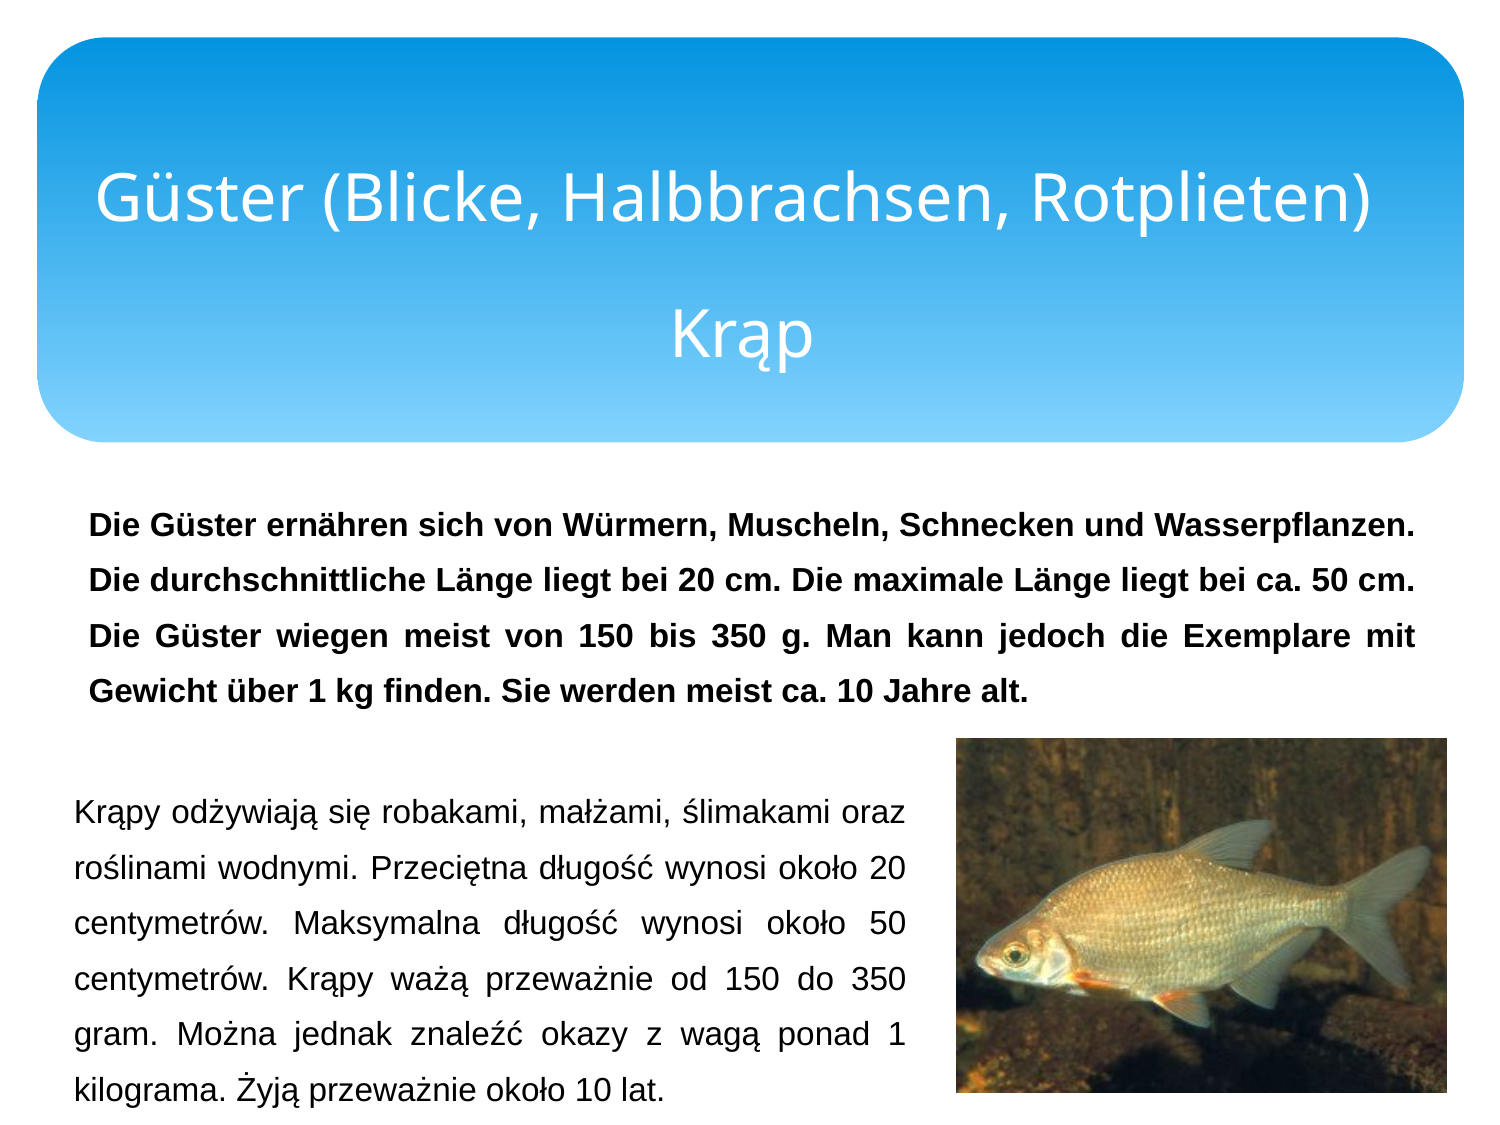

# Güster (Blicke, Halbbrachsen, Rotplieten) Krąp
Die Güster ernähren sich von Würmern, Muscheln, Schnecken und Wasserpflanzen. Die durchschnittliche Länge liegt bei 20 cm. Die maximale Länge liegt bei ca. 50 cm. Die Güster wiegen meist von 150 bis 350 g. Man kann jedoch die Exemplare mit Gewicht über 1 kg finden. Sie werden meist ca. 10 Jahre alt.
Krąpy odżywiają się robakami, małżami, ślimakami oraz roślinami wodnymi. Przeciętna długość wynosi około 20 centymetrów. Maksymalna długość wynosi około 50 centymetrów. Krąpy ważą przeważnie od 150 do 350 gram. Można jednak znaleźć okazy z wagą ponad 1 kilograma. Żyją przeważnie około 10 lat.